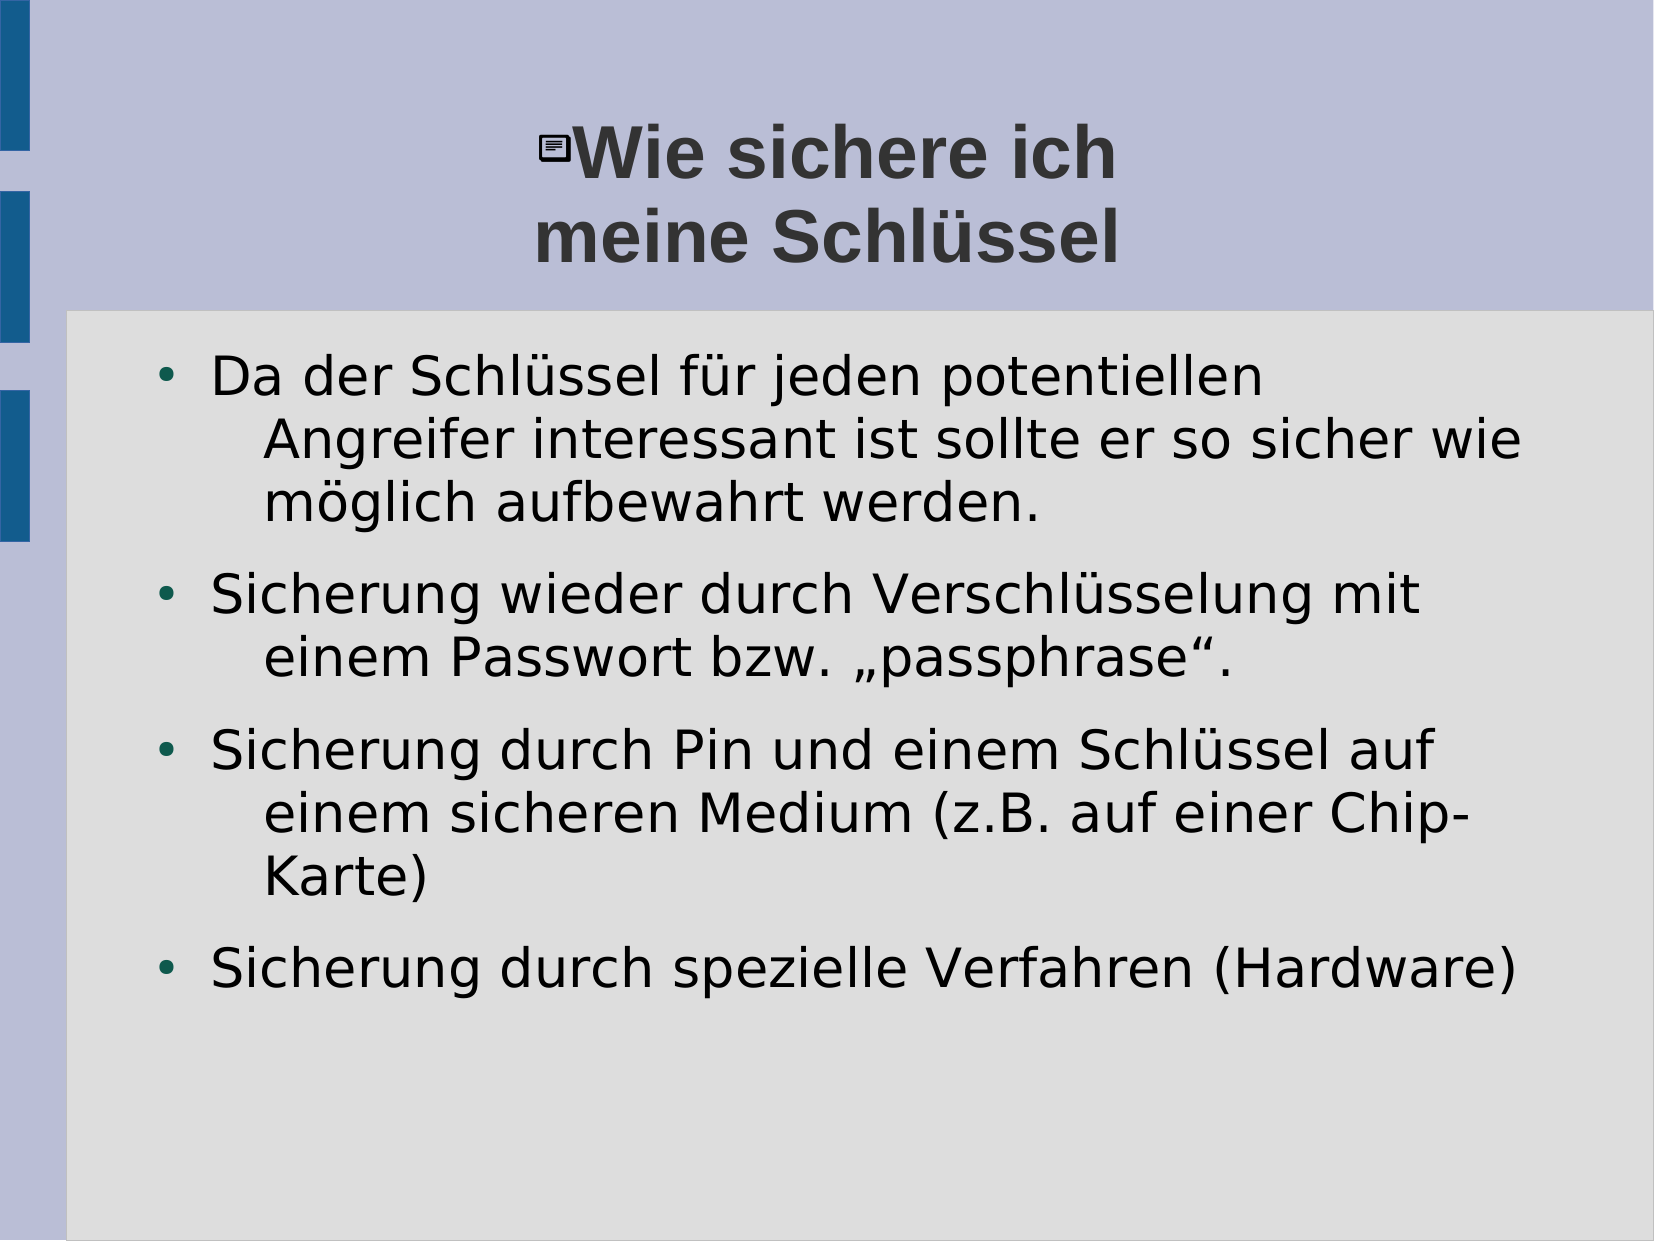

# Wie sichere ich meine Schlüssel
Da der Schlüssel für jeden potentiellen Angreifer interessant ist sollte er so sicher wie möglich aufbewahrt werden.
Sicherung wieder durch Verschlüsselung mit einem Passwort bzw. „passphrase“.
Sicherung durch Pin und einem Schlüssel auf einem sicheren Medium (z.B. auf einer Chip-Karte)
Sicherung durch spezielle Verfahren (Hardware)